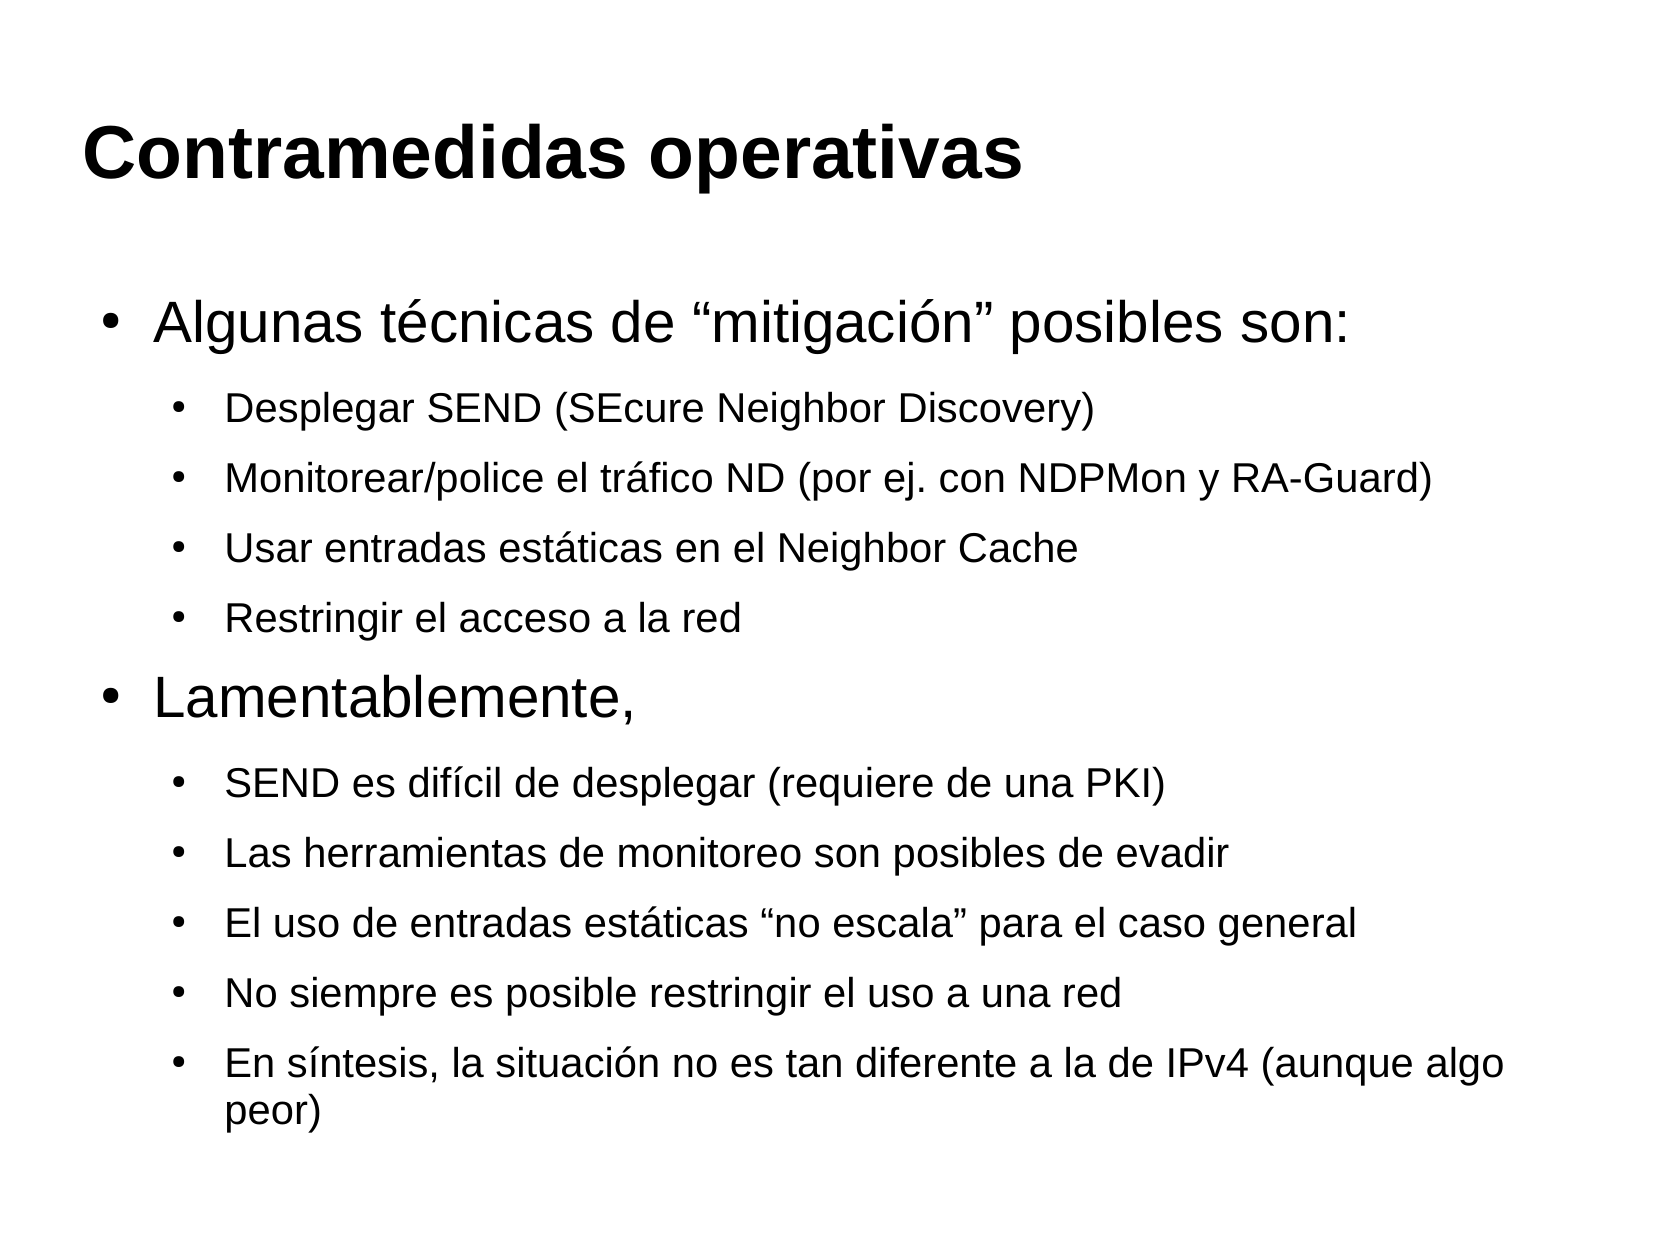

# Contramedidas operativas
Algunas técnicas de “mitigación” posibles son:
Desplegar SEND (SEcure Neighbor Discovery)
Monitorear/police el tráfico ND (por ej. con NDPMon y RA-Guard)
Usar entradas estáticas en el Neighbor Cache
Restringir el acceso a la red
Lamentablemente,
SEND es difícil de desplegar (requiere de una PKI)
Las herramientas de monitoreo son posibles de evadir
El uso de entradas estáticas “no escala” para el caso general
No siempre es posible restringir el uso a una red
En síntesis, la situación no es tan diferente a la de IPv4 (aunque algo peor)